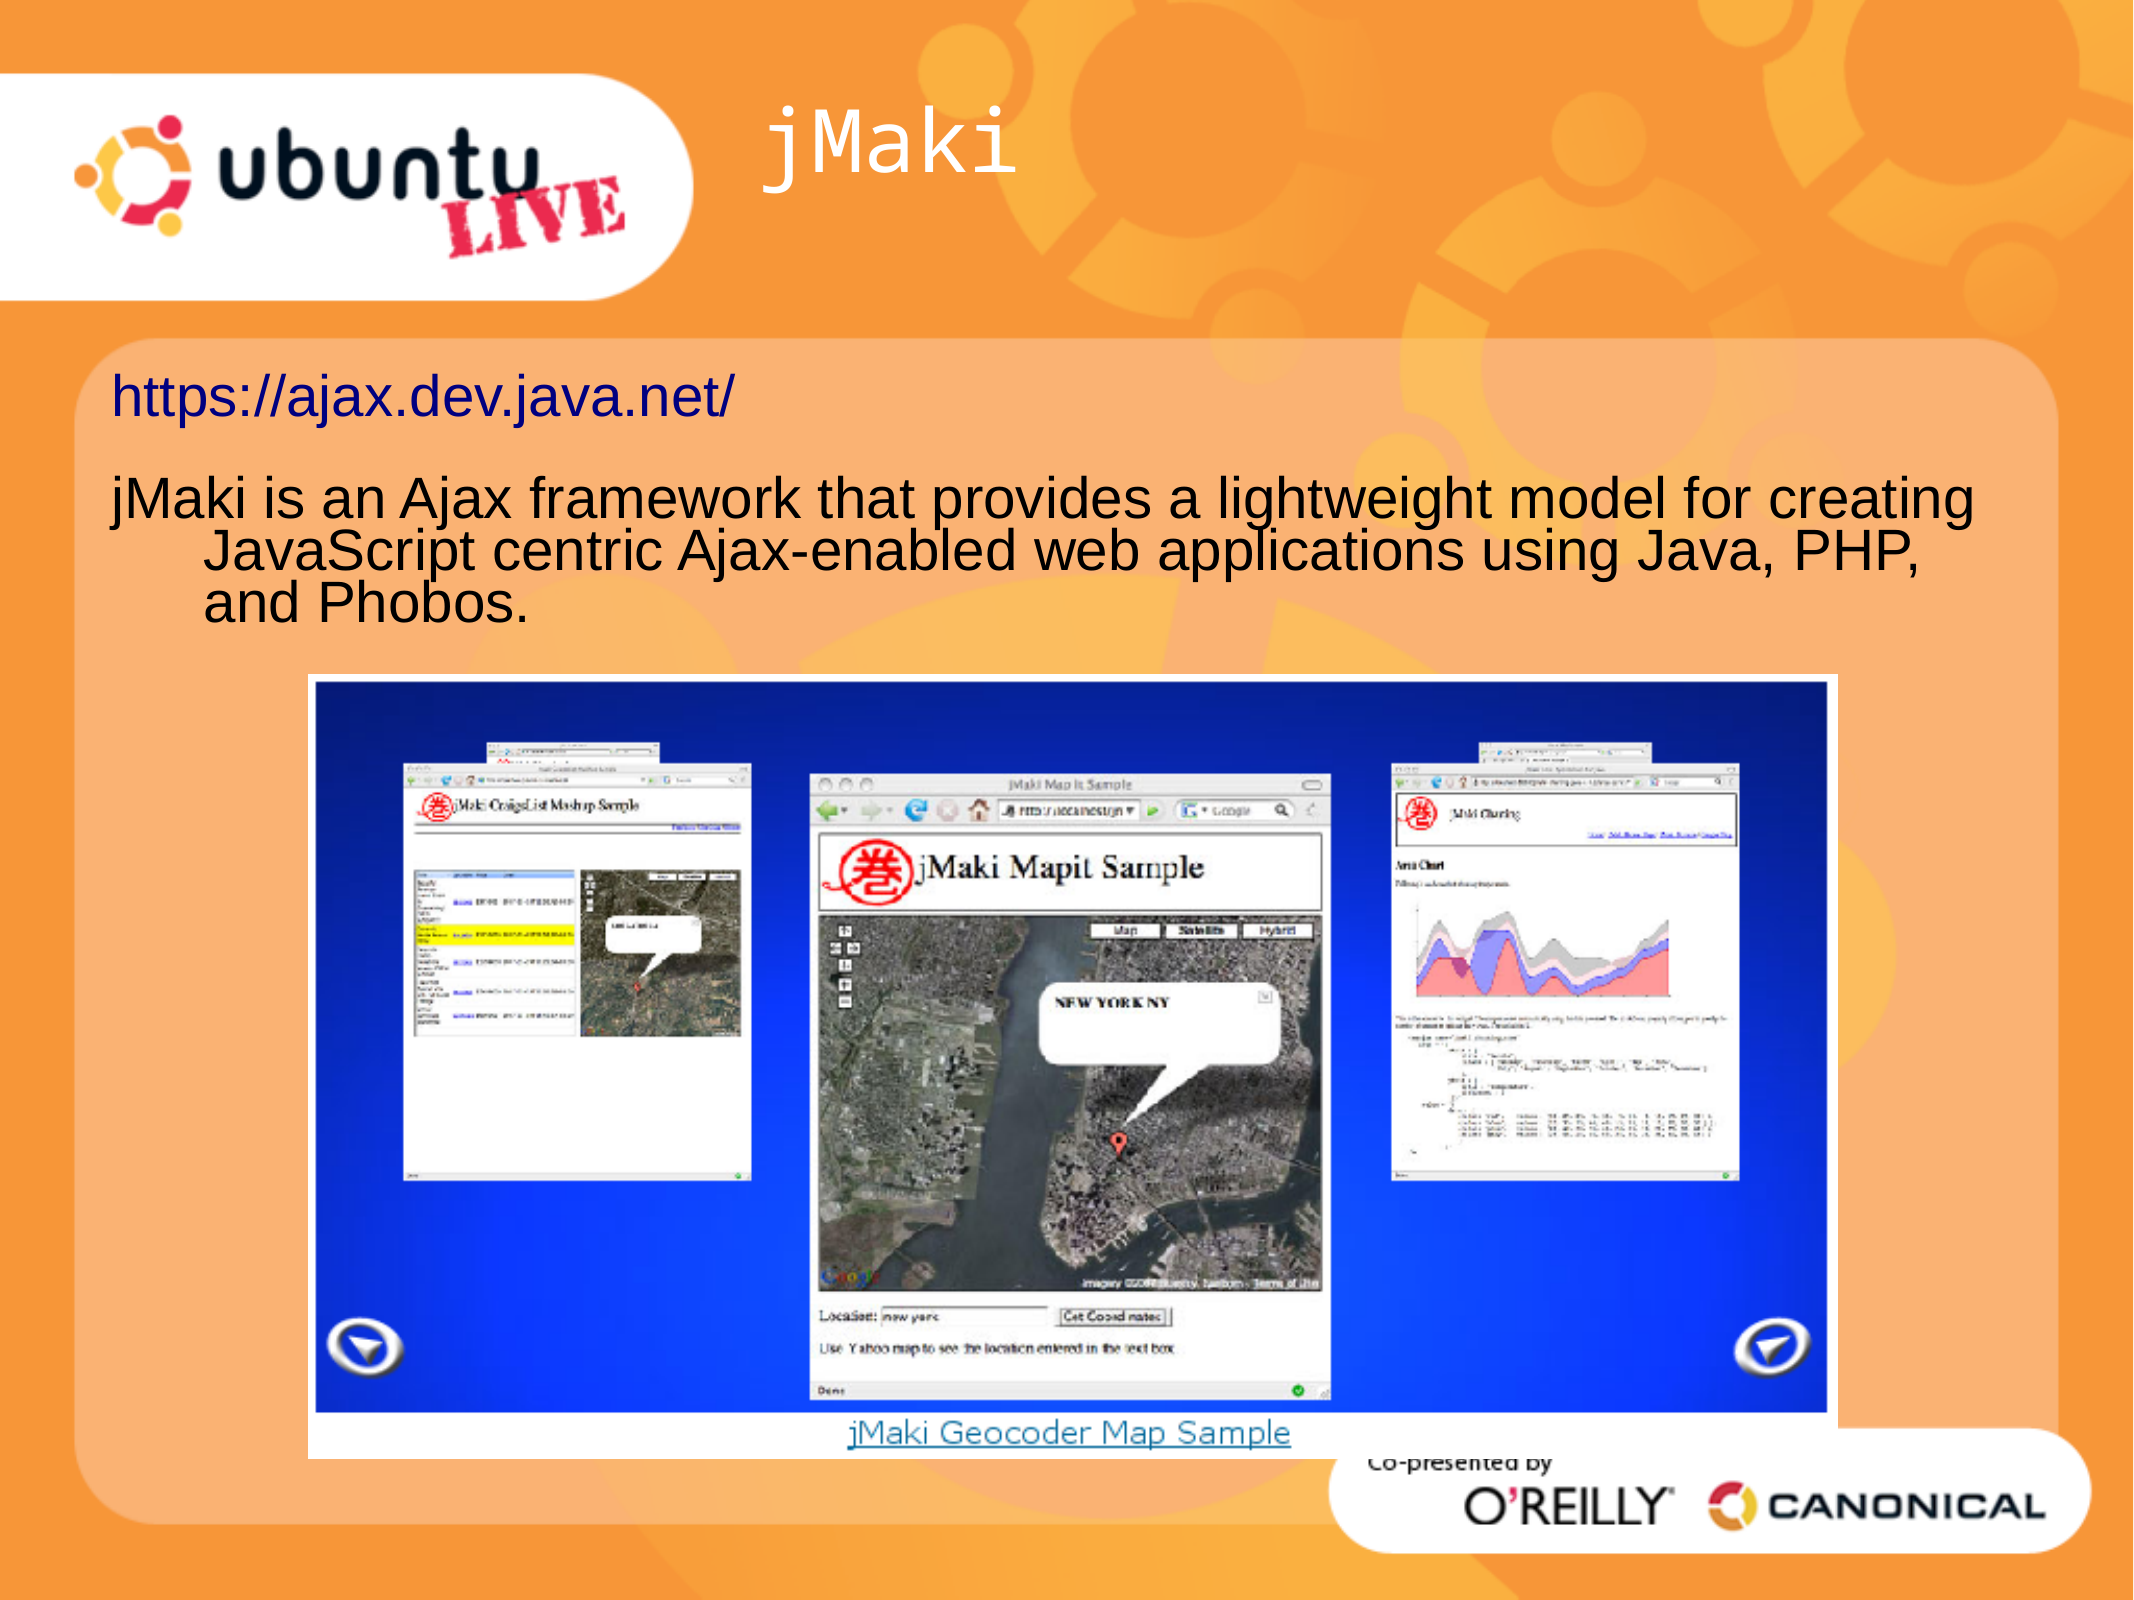

jMaki
# https://ajax.dev.java.net/
jMaki is an Ajax framework that provides a lightweight model for creating JavaScript centric Ajax-enabled web applications using Java, PHP, and Phobos.